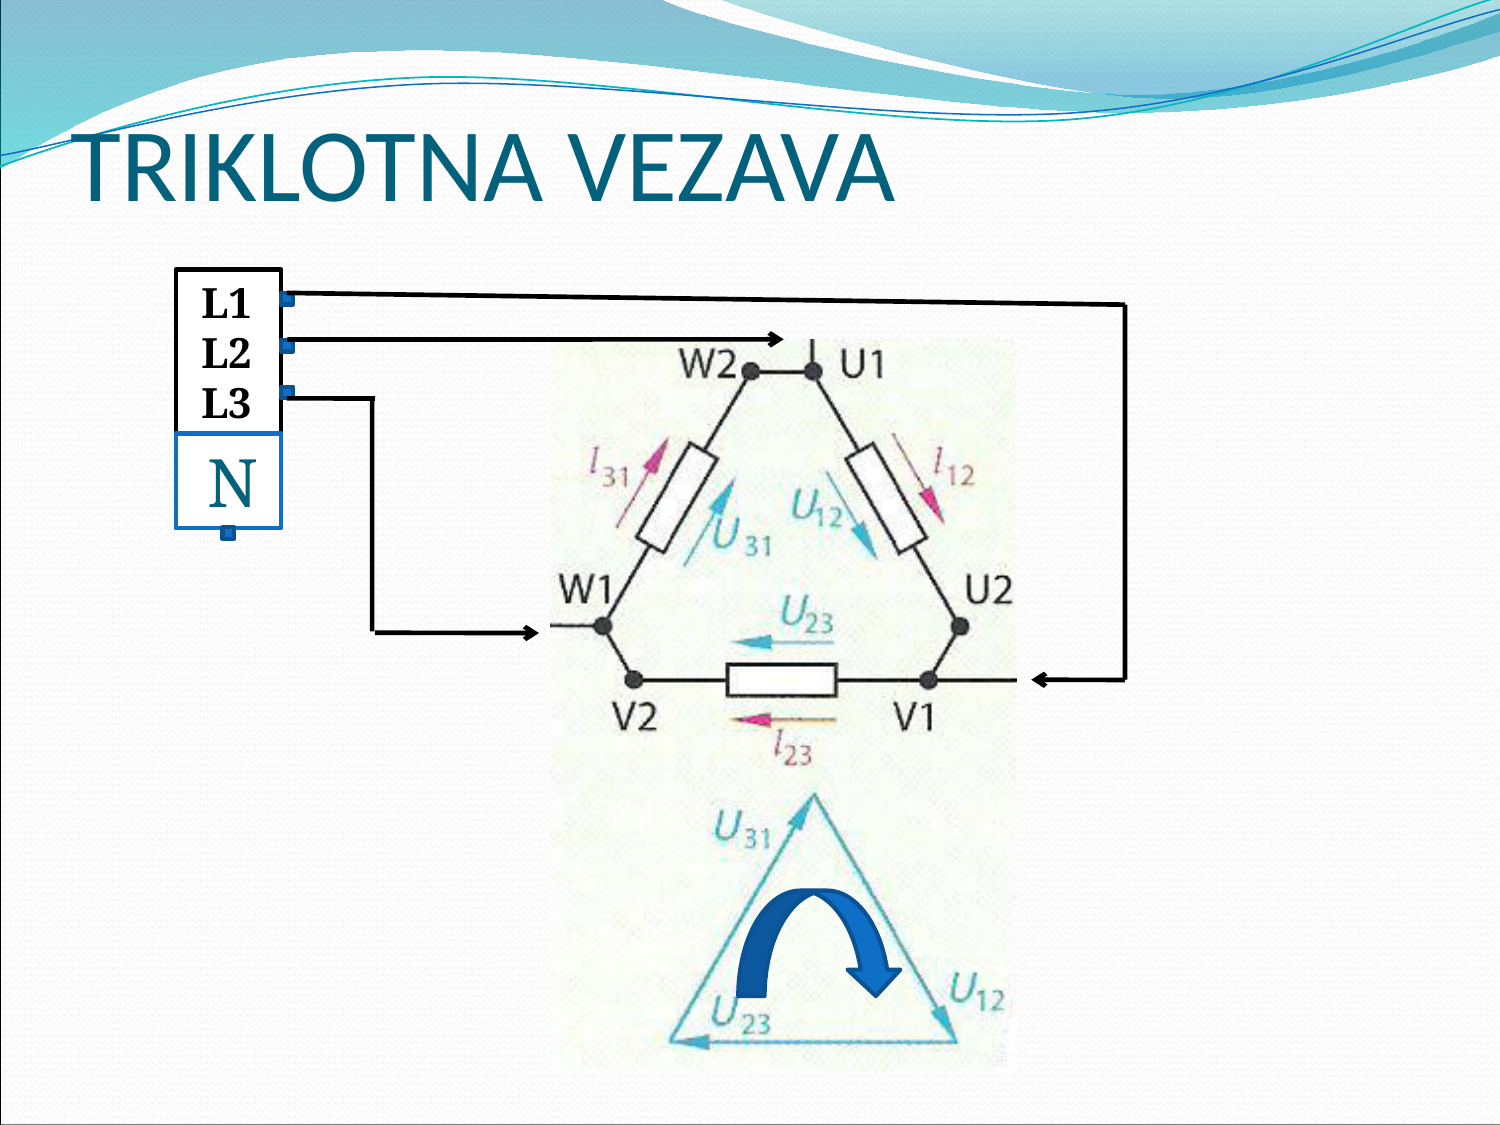

# TRIKLOTNA VEZAVA
 L1
 L2
 L3
 N